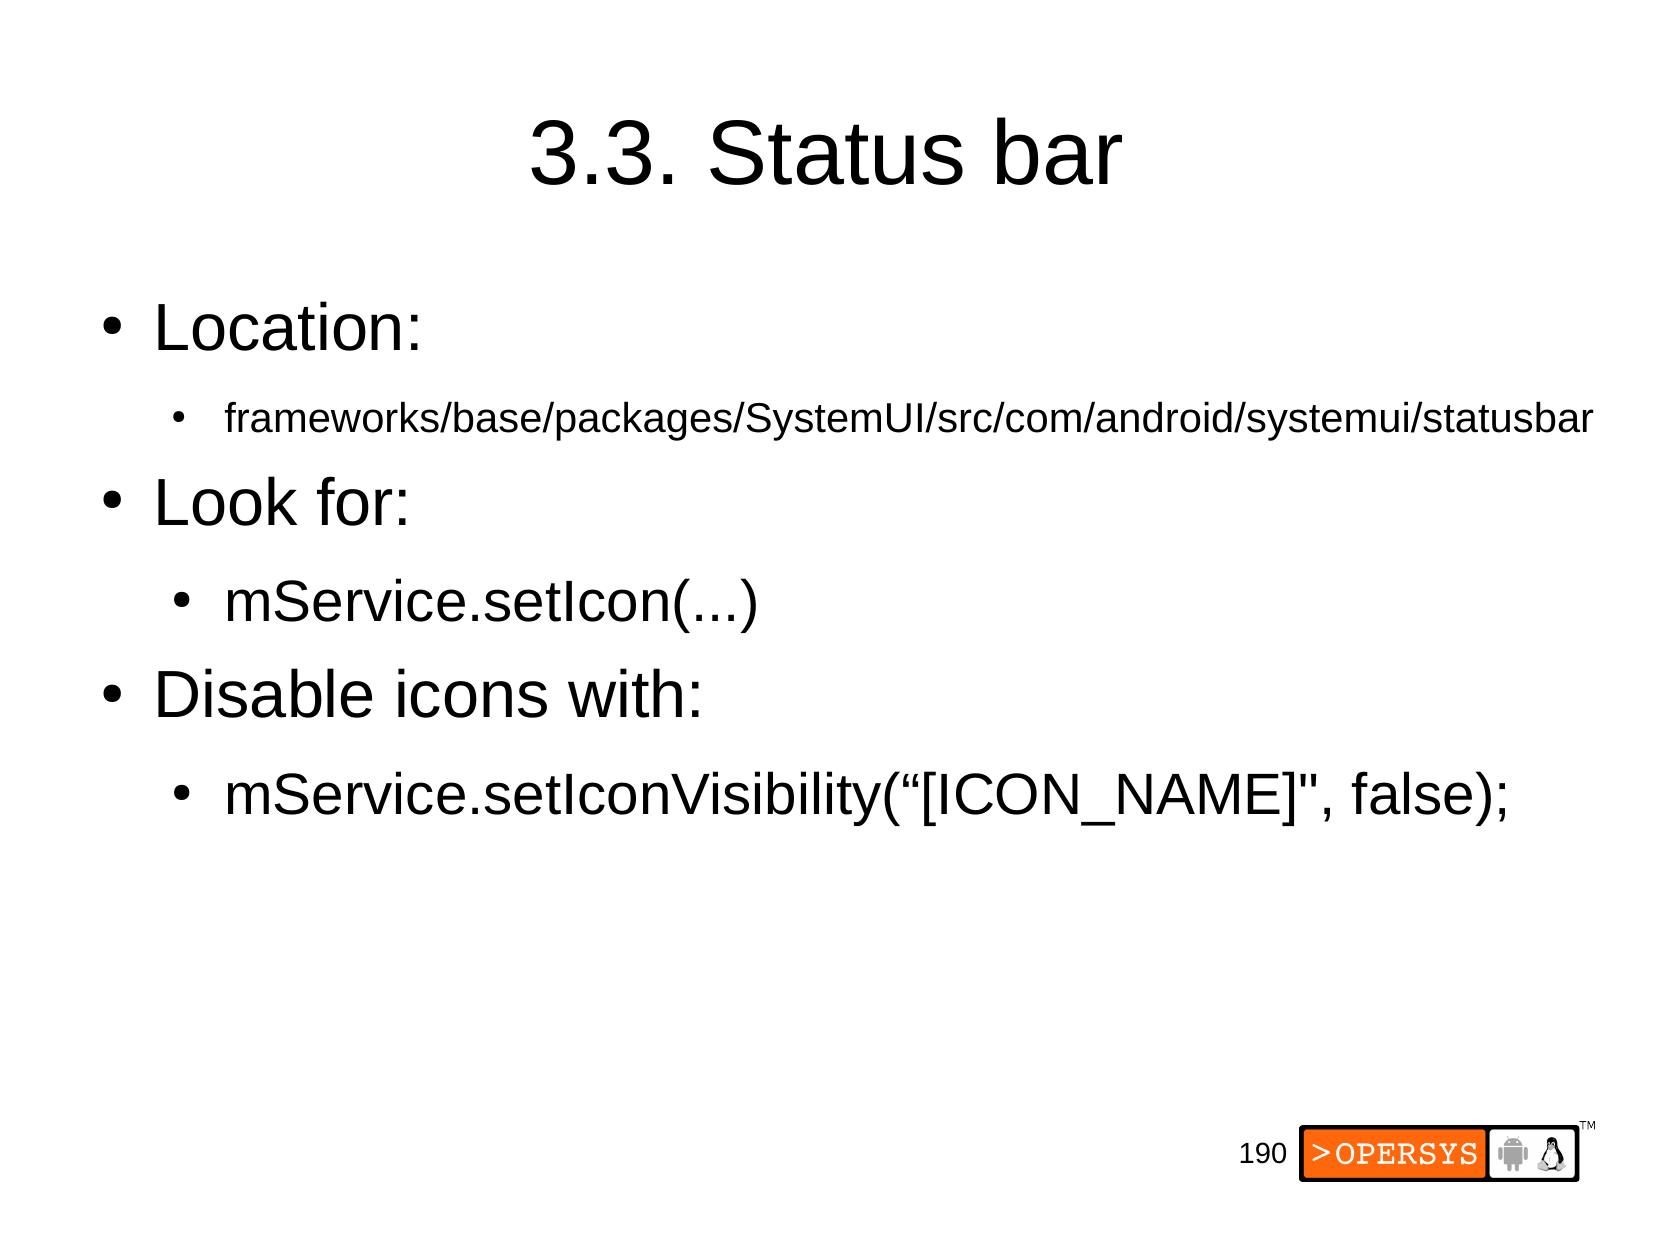

# 3.3. Status bar
Location:
frameworks/base/packages/SystemUI/src/com/android/systemui/statusbar
Look for:
mService.setIcon(...)
Disable icons with:
mService.setIconVisibility(“[ICON_NAME]", false);